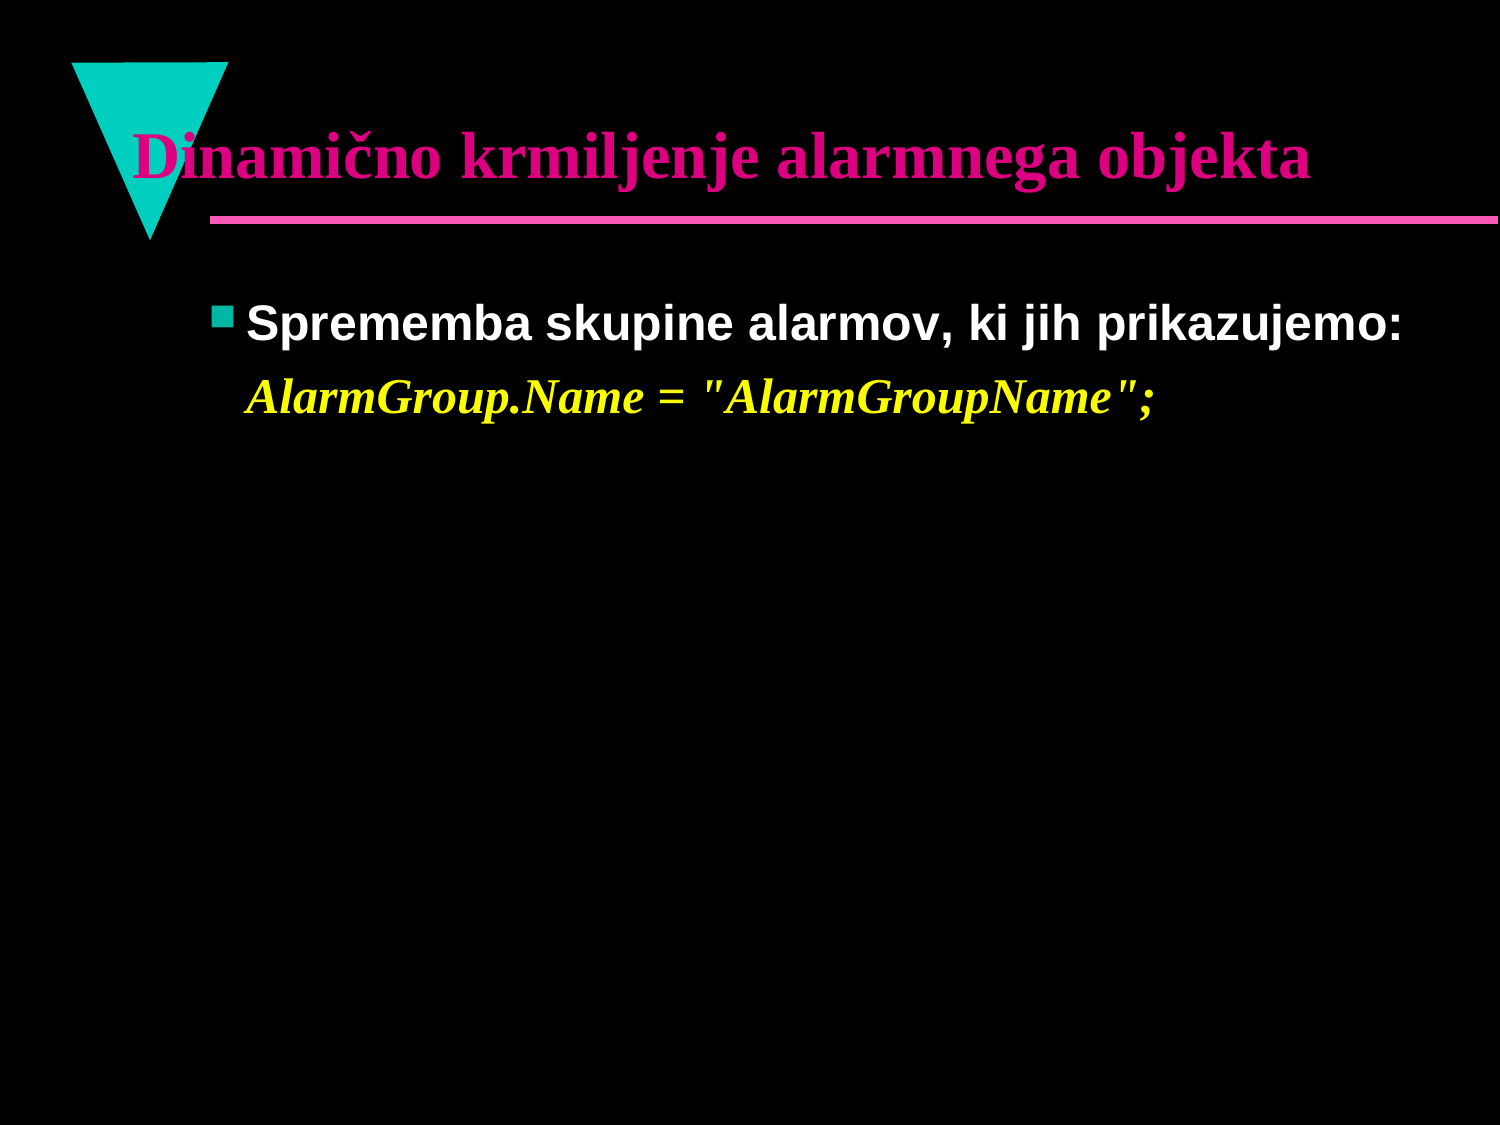

# Dinamično krmiljenje alarmnega objekta
Sprememba skupine alarmov, ki jih prikazujemo:
 AlarmGroup.Name = "AlarmGroupName";
RVP2
Alarmi in Dogodki
32